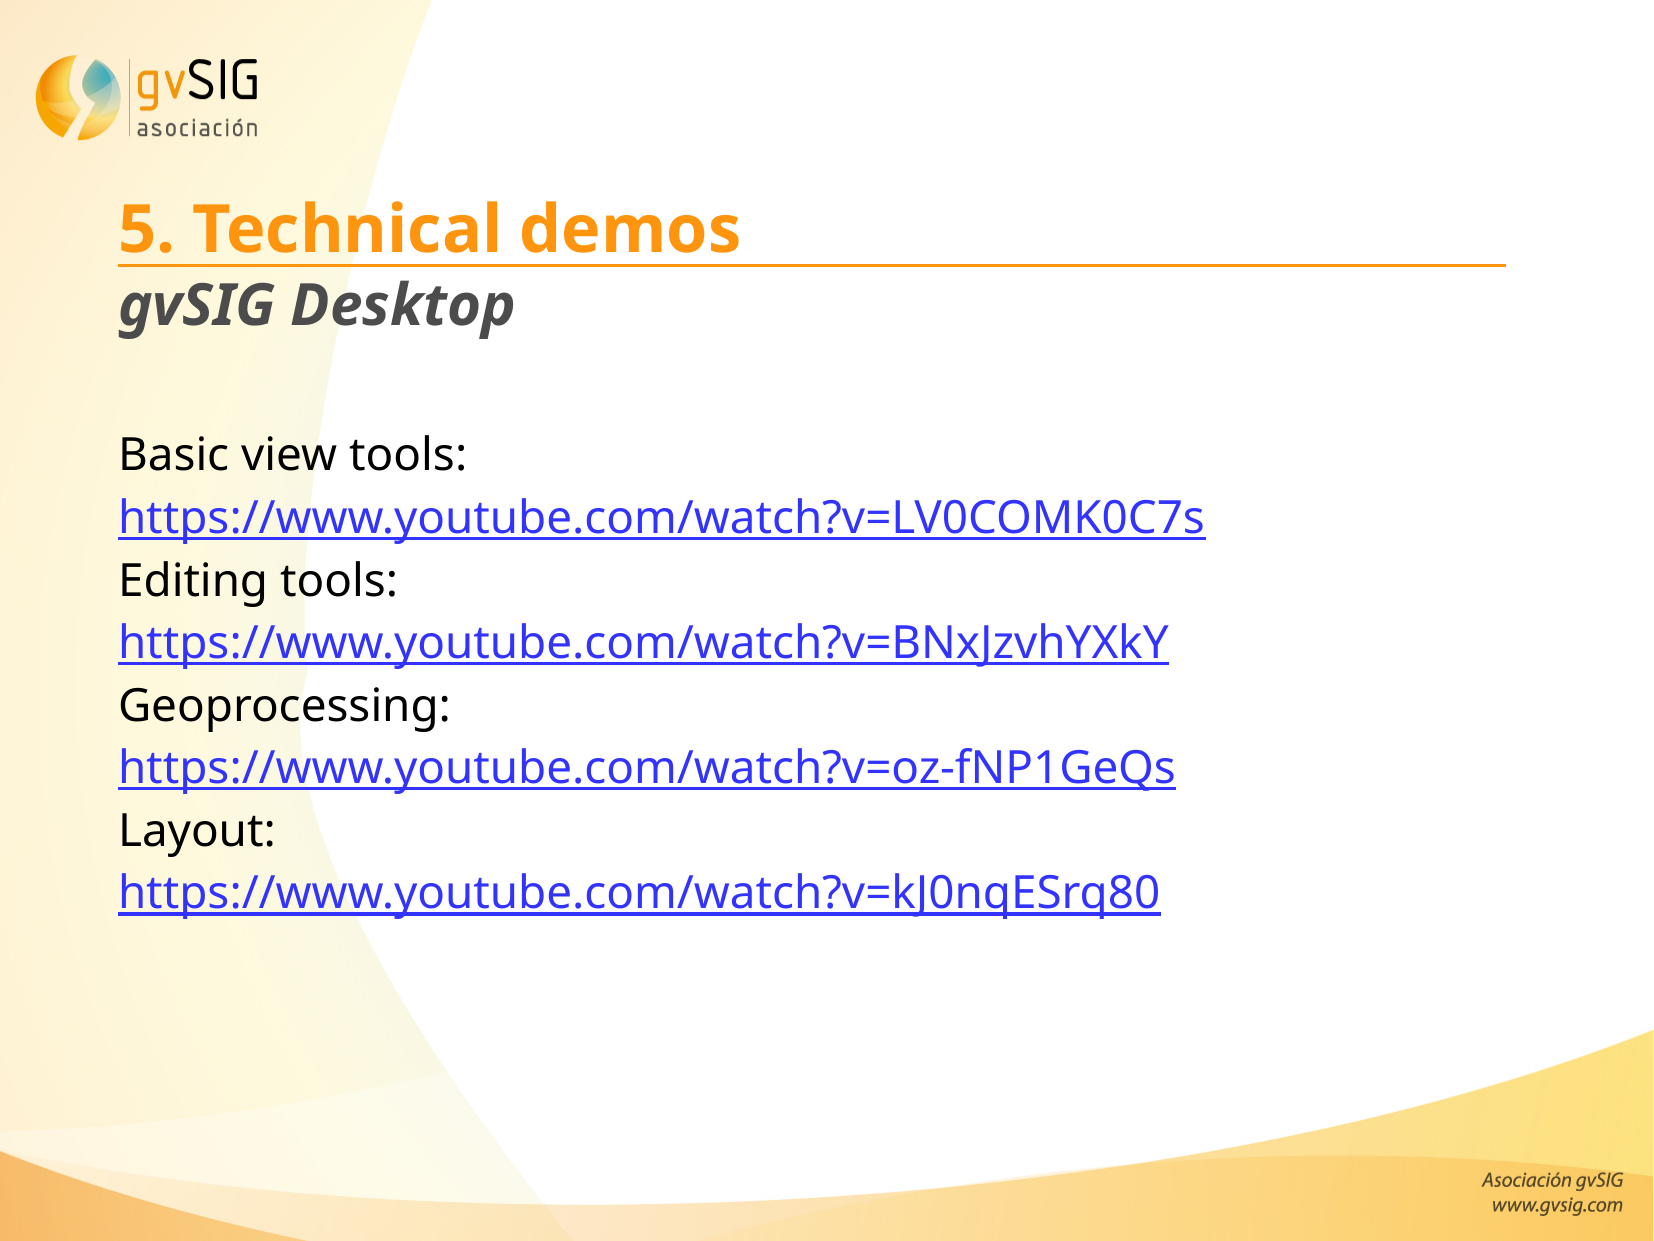

# 5. Technical demos
gvSIG Desktop
Basic view tools:
https://www.youtube.com/watch?v=LV0COMK0C7s
Editing tools:
https://www.youtube.com/watch?v=BNxJzvhYXkY
Geoprocessing:
https://www.youtube.com/watch?v=oz-fNP1GeQs
Layout:
https://www.youtube.com/watch?v=kJ0nqESrq80